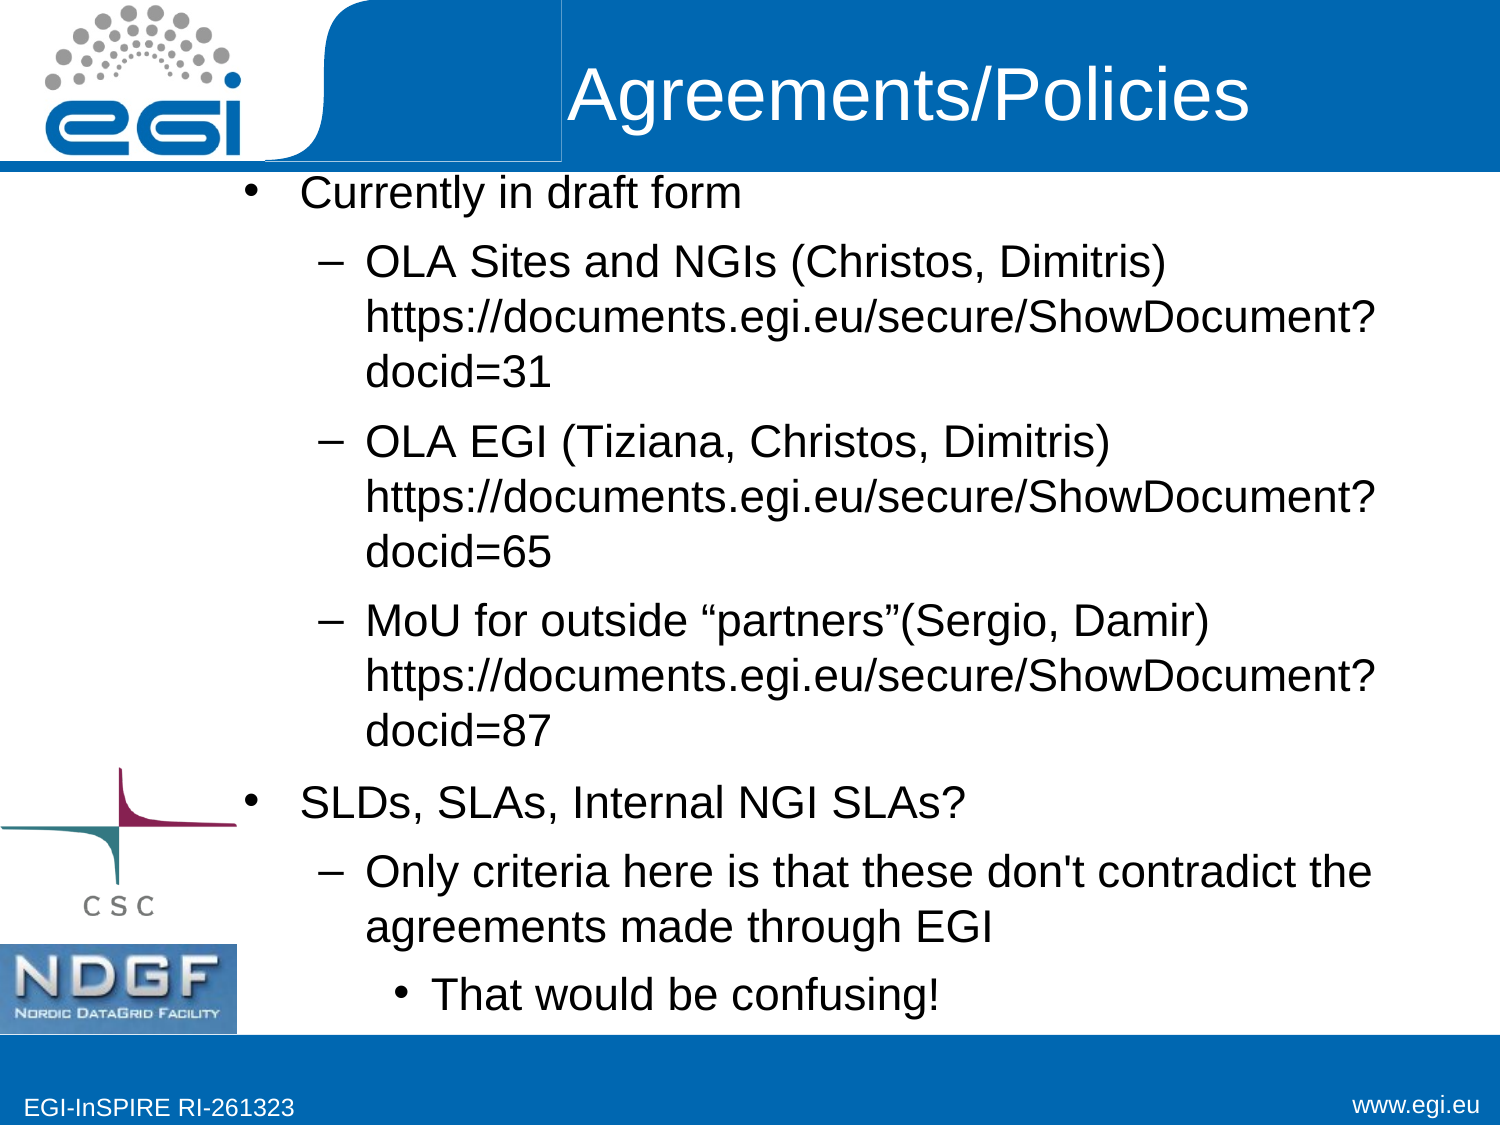

# Agreements/Policies
Currently in draft form
OLA Sites and NGIs (Christos, Dimitris) https://documents.egi.eu/secure/ShowDocument?docid=31
OLA EGI (Tiziana, Christos, Dimitris) https://documents.egi.eu/secure/ShowDocument?docid=65
MoU for outside “partners”(Sergio, Damir) https://documents.egi.eu/secure/ShowDocument?docid=87
SLDs, SLAs, Internal NGI SLAs?
Only criteria here is that these don't contradict the agreements made through EGI
That would be confusing!